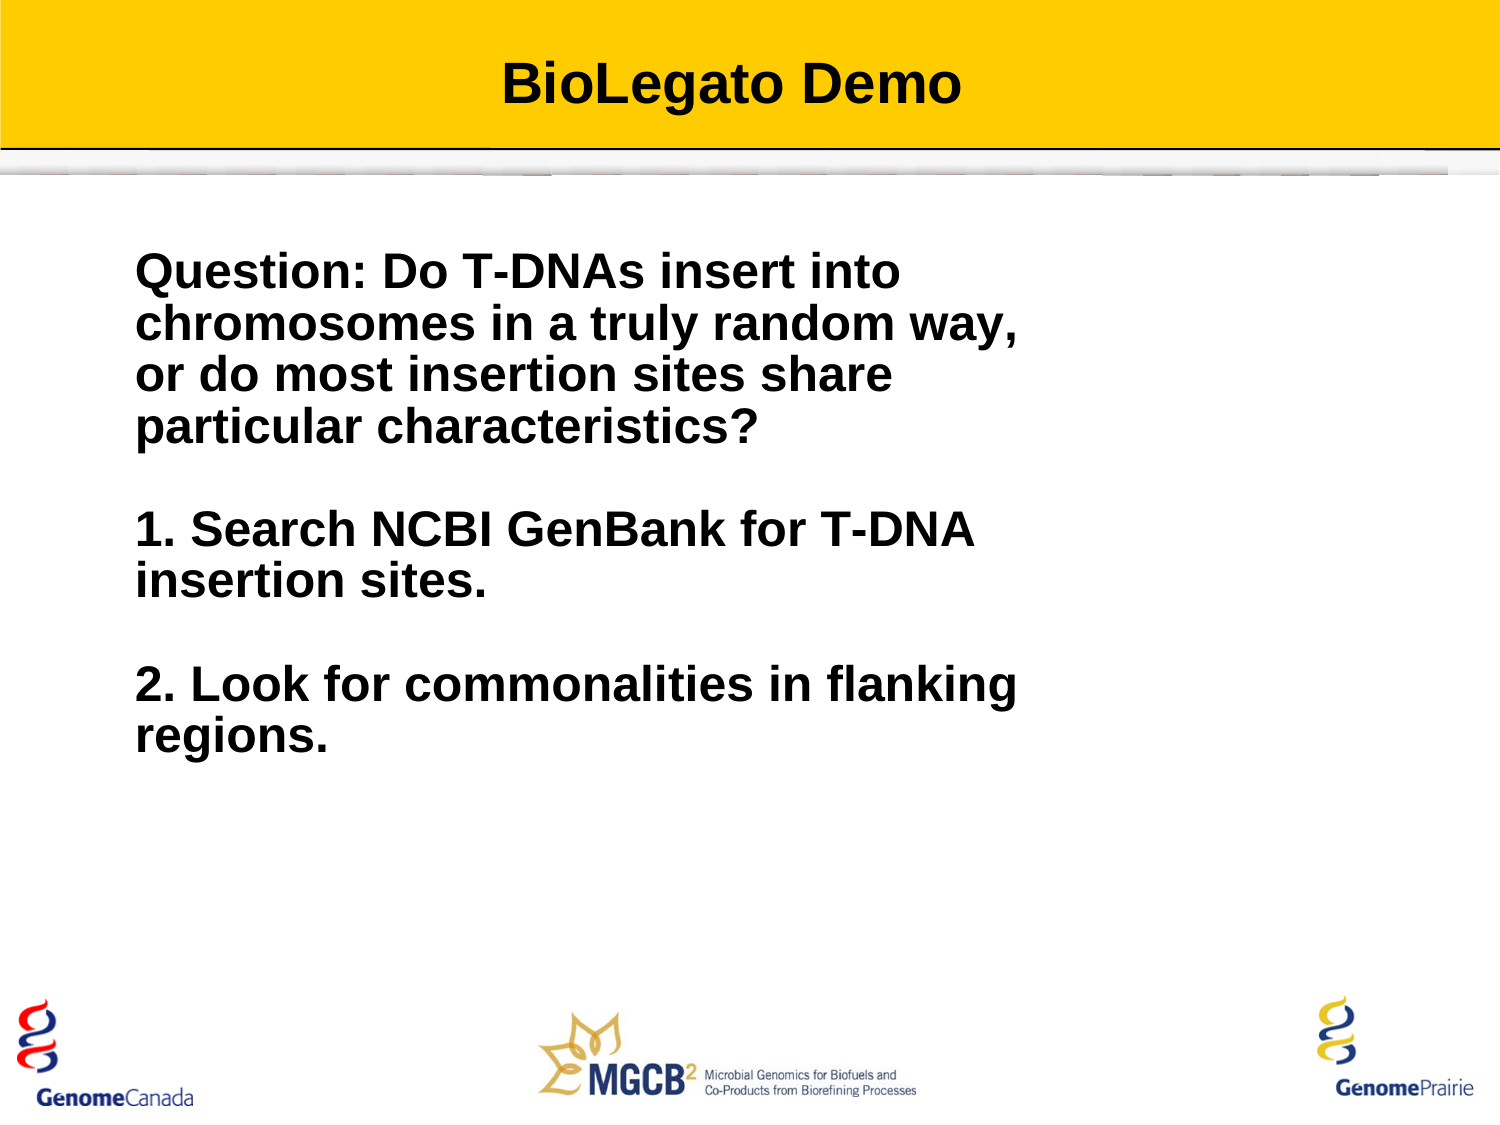

BioLegato Demo
Question: Do T-DNAs insert into chromosomes in a truly random way, or do most insertion sites share particular characteristics?
1. Search NCBI GenBank for T-DNA insertion sites.
2. Look for commonalities in flanking regions.
 Extends existing BioLegato sequence analysis interface with a spreadsheet canvas
Delivers database to user's desktop
Paradigm:
1. select data
2. choose a program
3. set parameters
4. run program